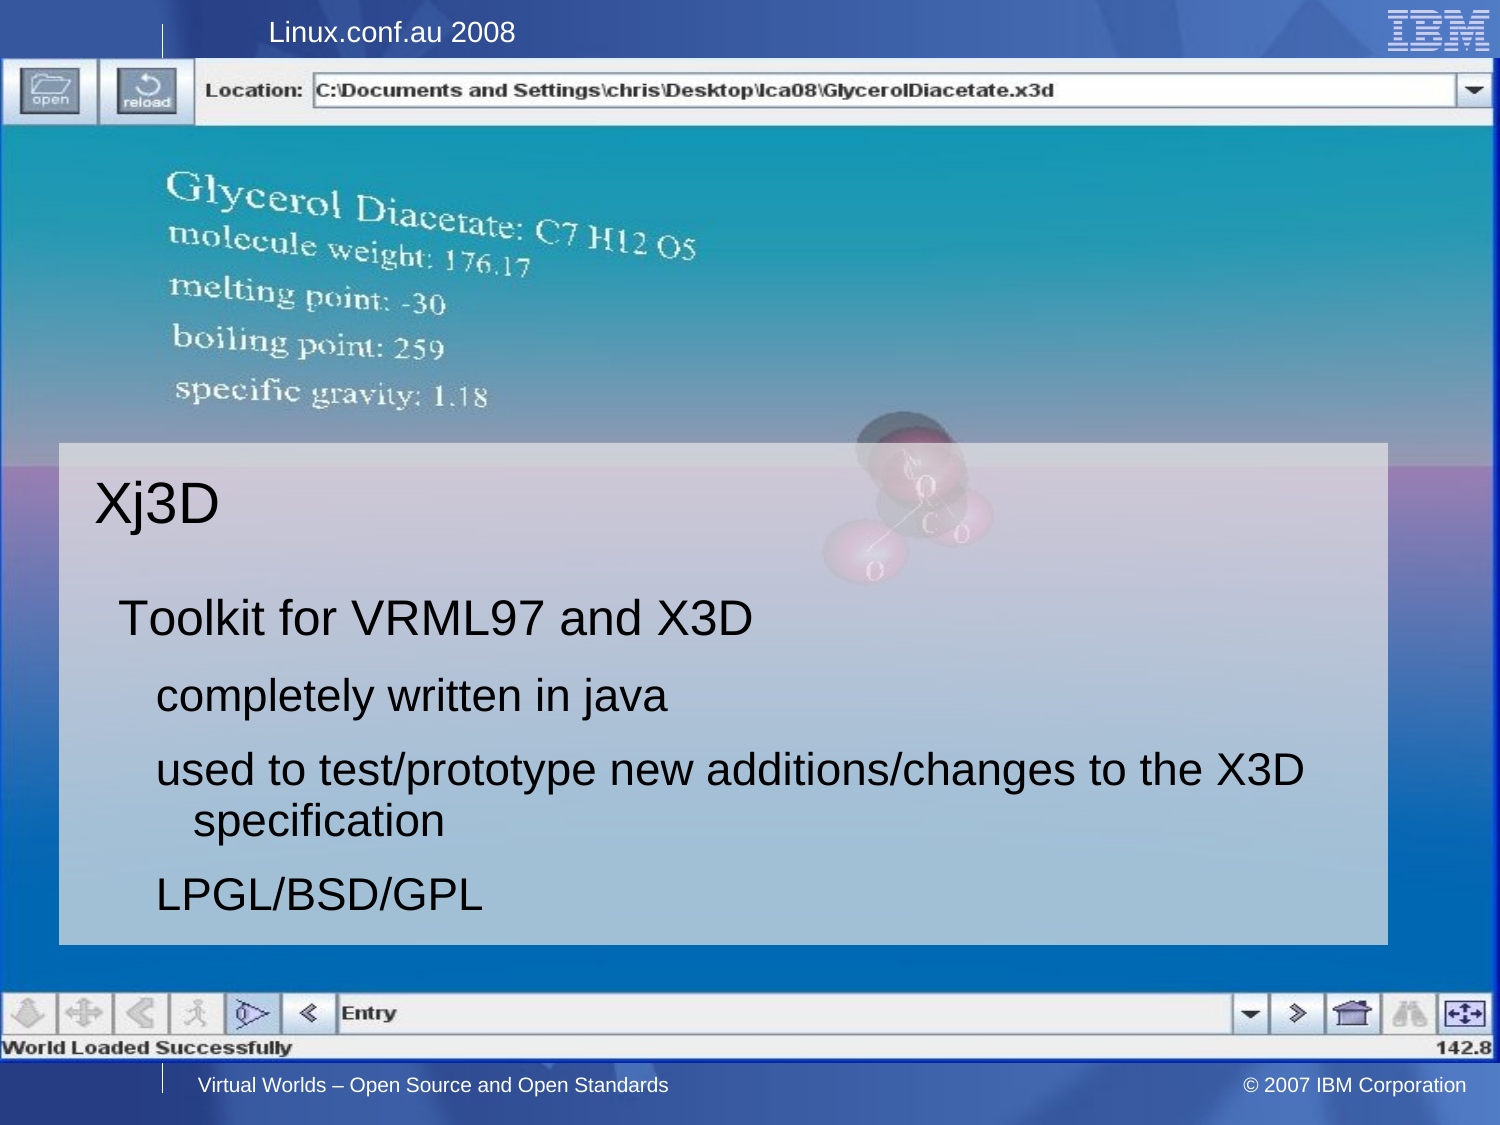

# Xj3D
Toolkit for VRML97 and X3D
completely written in java
used to test/prototype new additions/changes to the X3D specification
LPGL/BSD/GPL
16